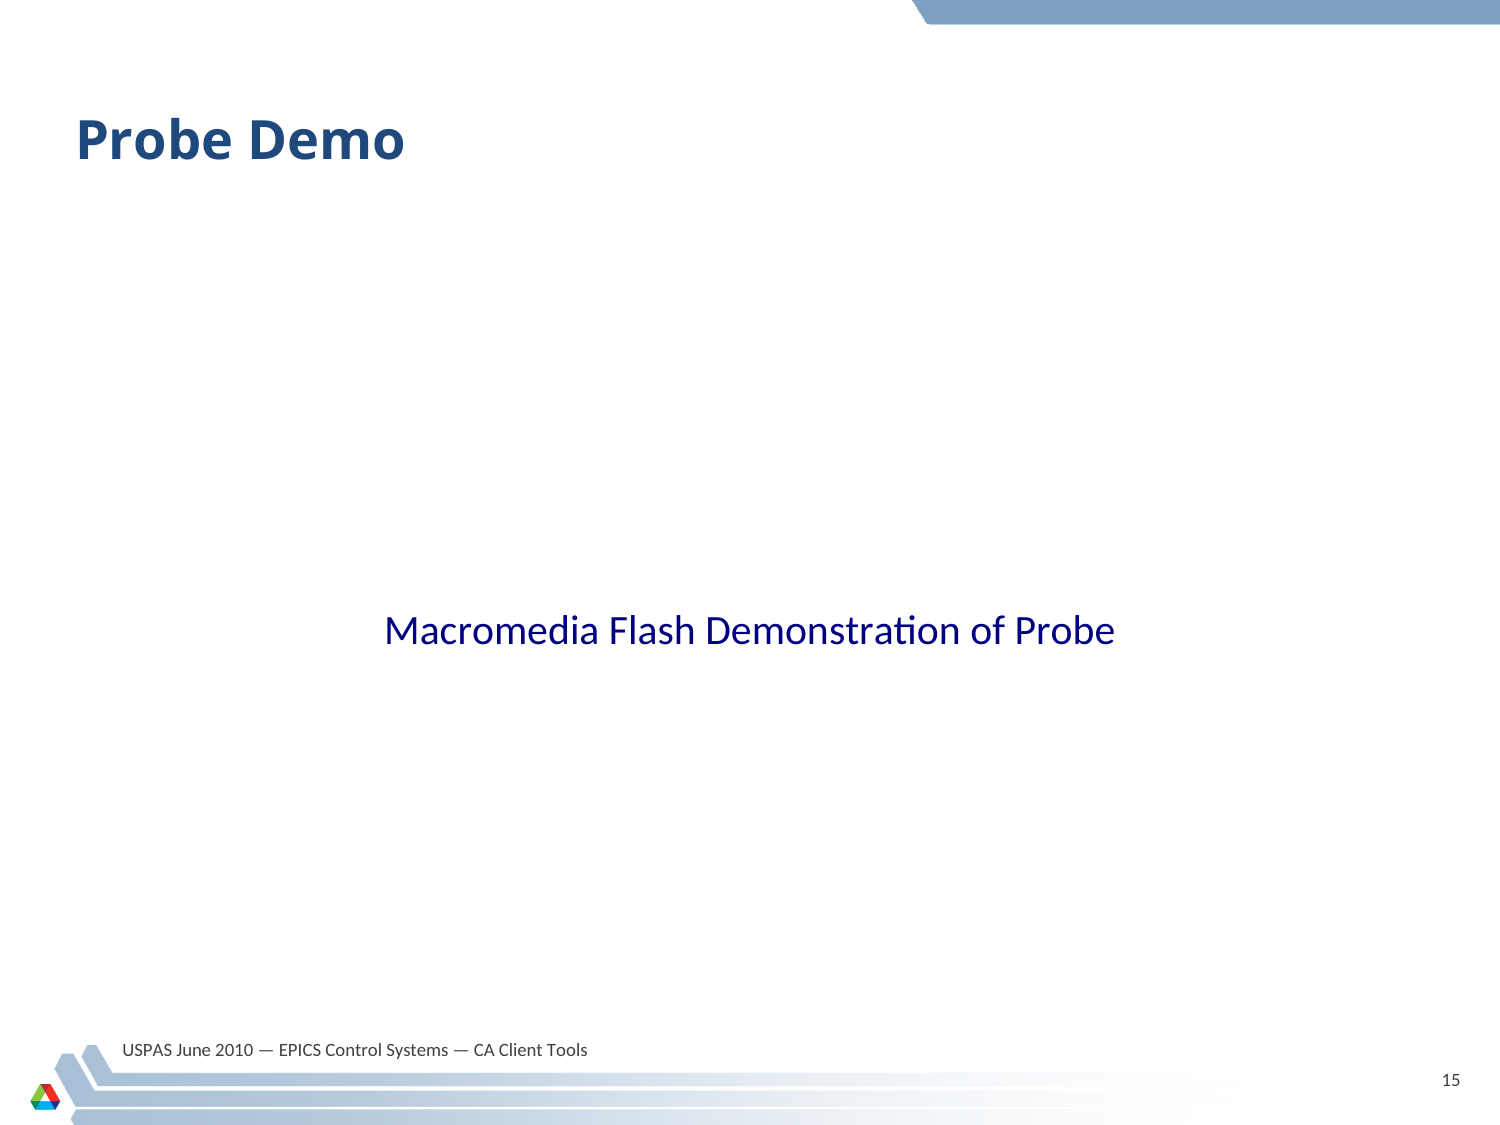

# Probe Demo
Macromedia Flash Demonstration of Probe
USPAS June 2010 — EPICS Control Systems — CA Client Tools
15